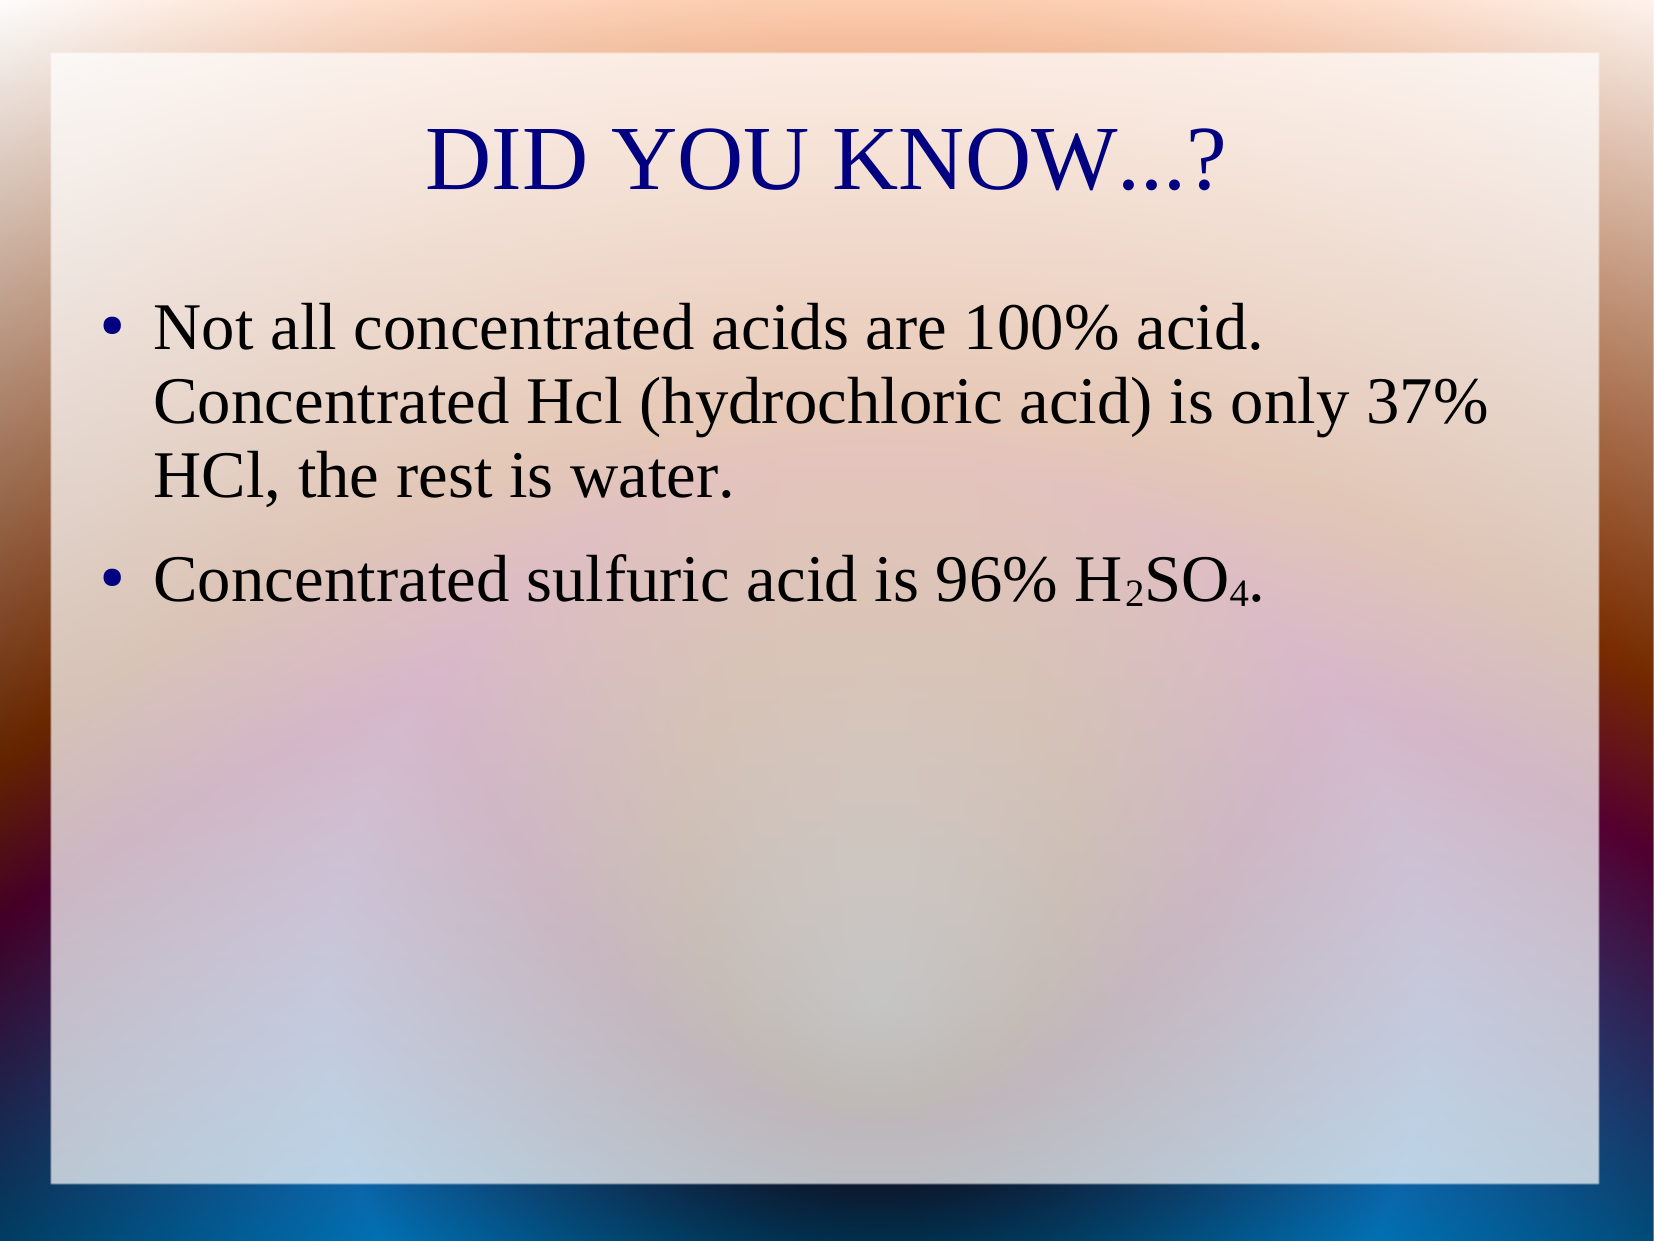

# DID YOU KNOW...?
Not all concentrated acids are 100% acid. Concentrated Hcl (hydrochloric acid) is only 37% HCl, the rest is water.
Concentrated sulfuric acid is 96% H2SO4.